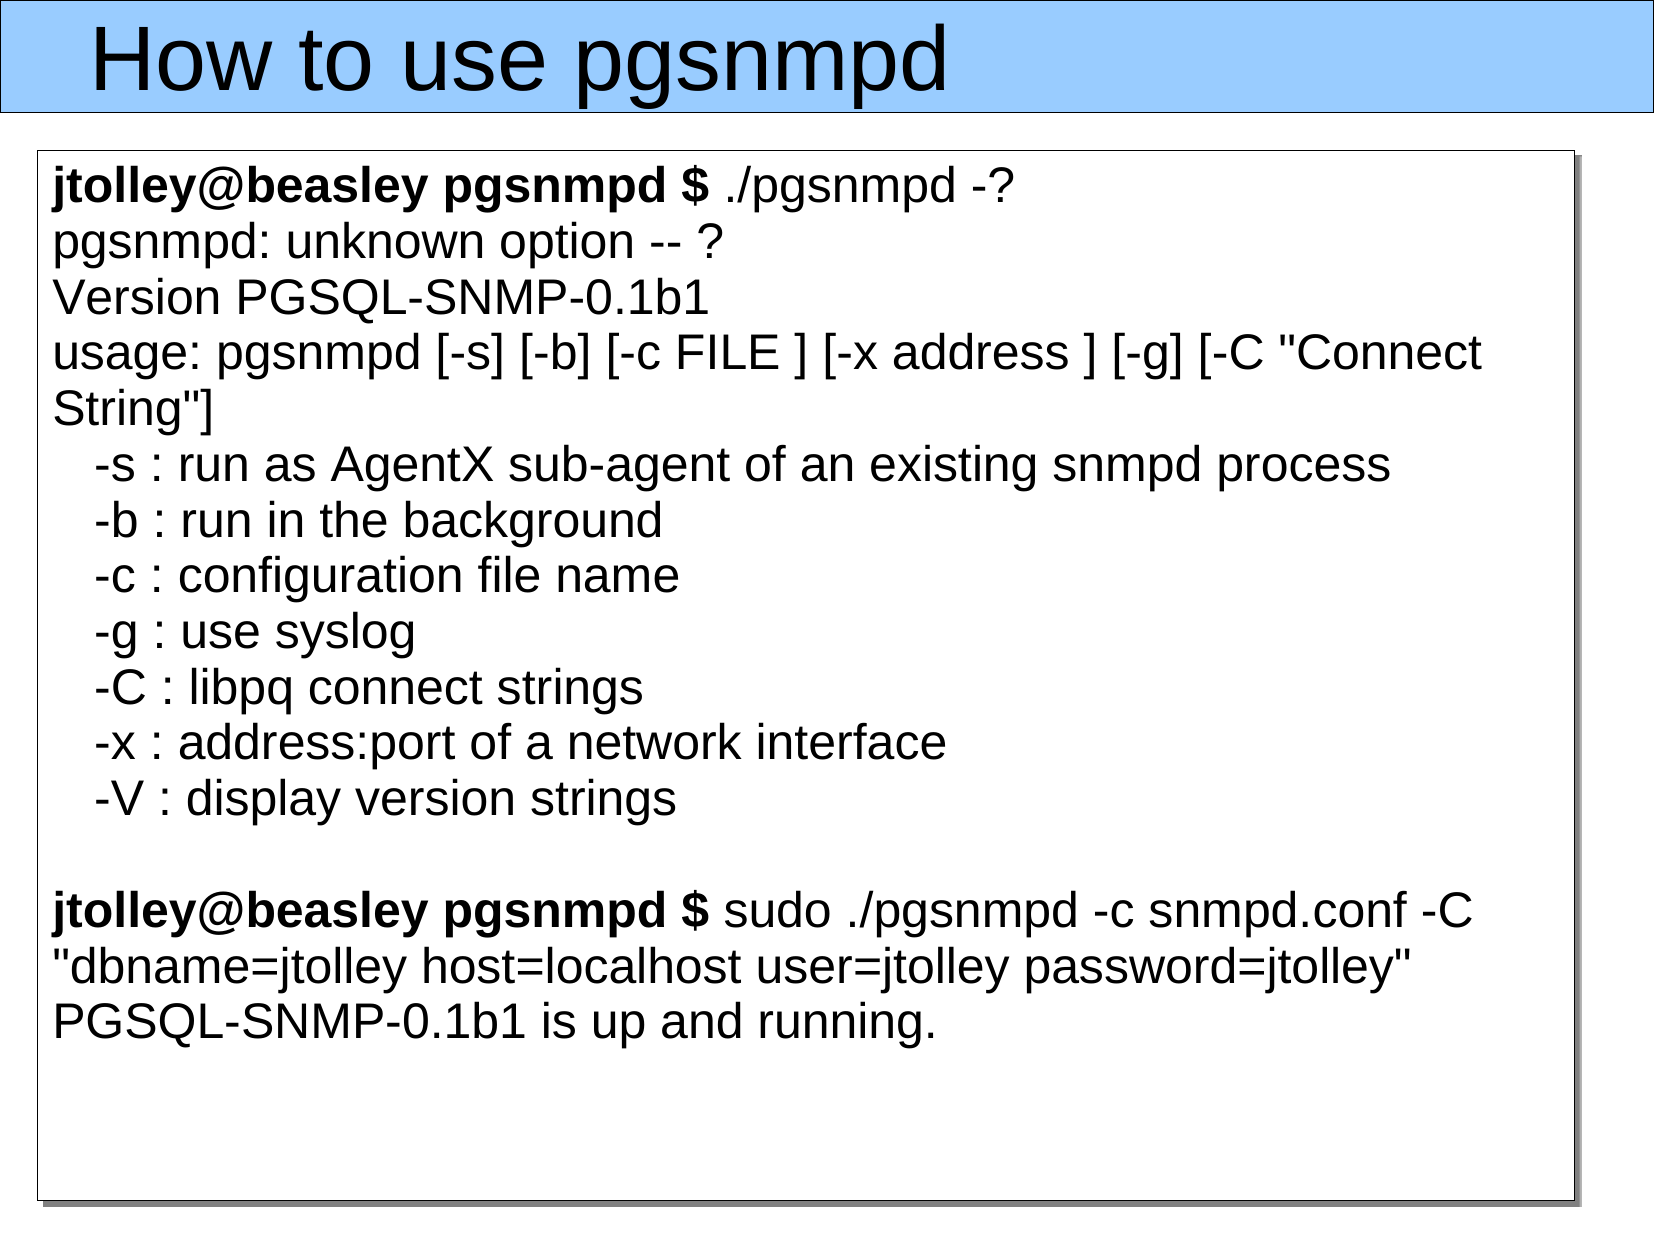

How to use pgsnmpd
jtolley@beasley pgsnmpd $ ./pgsnmpd -?
pgsnmpd: unknown option -- ?
Version PGSQL-SNMP-0.1b1
usage: pgsnmpd [-s] [-b] [-c FILE ] [-x address ] [-g] [-C "Connect String"]
 -s : run as AgentX sub-agent of an existing snmpd process
 -b : run in the background
 -c : configuration file name
 -g : use syslog
 -C : libpq connect strings
 -x : address:port of a network interface
 -V : display version strings
jtolley@beasley pgsnmpd $ sudo ./pgsnmpd -c snmpd.conf -C "dbname=jtolley host=localhost user=jtolley password=jtolley"
PGSQL-SNMP-0.1b1 is up and running.